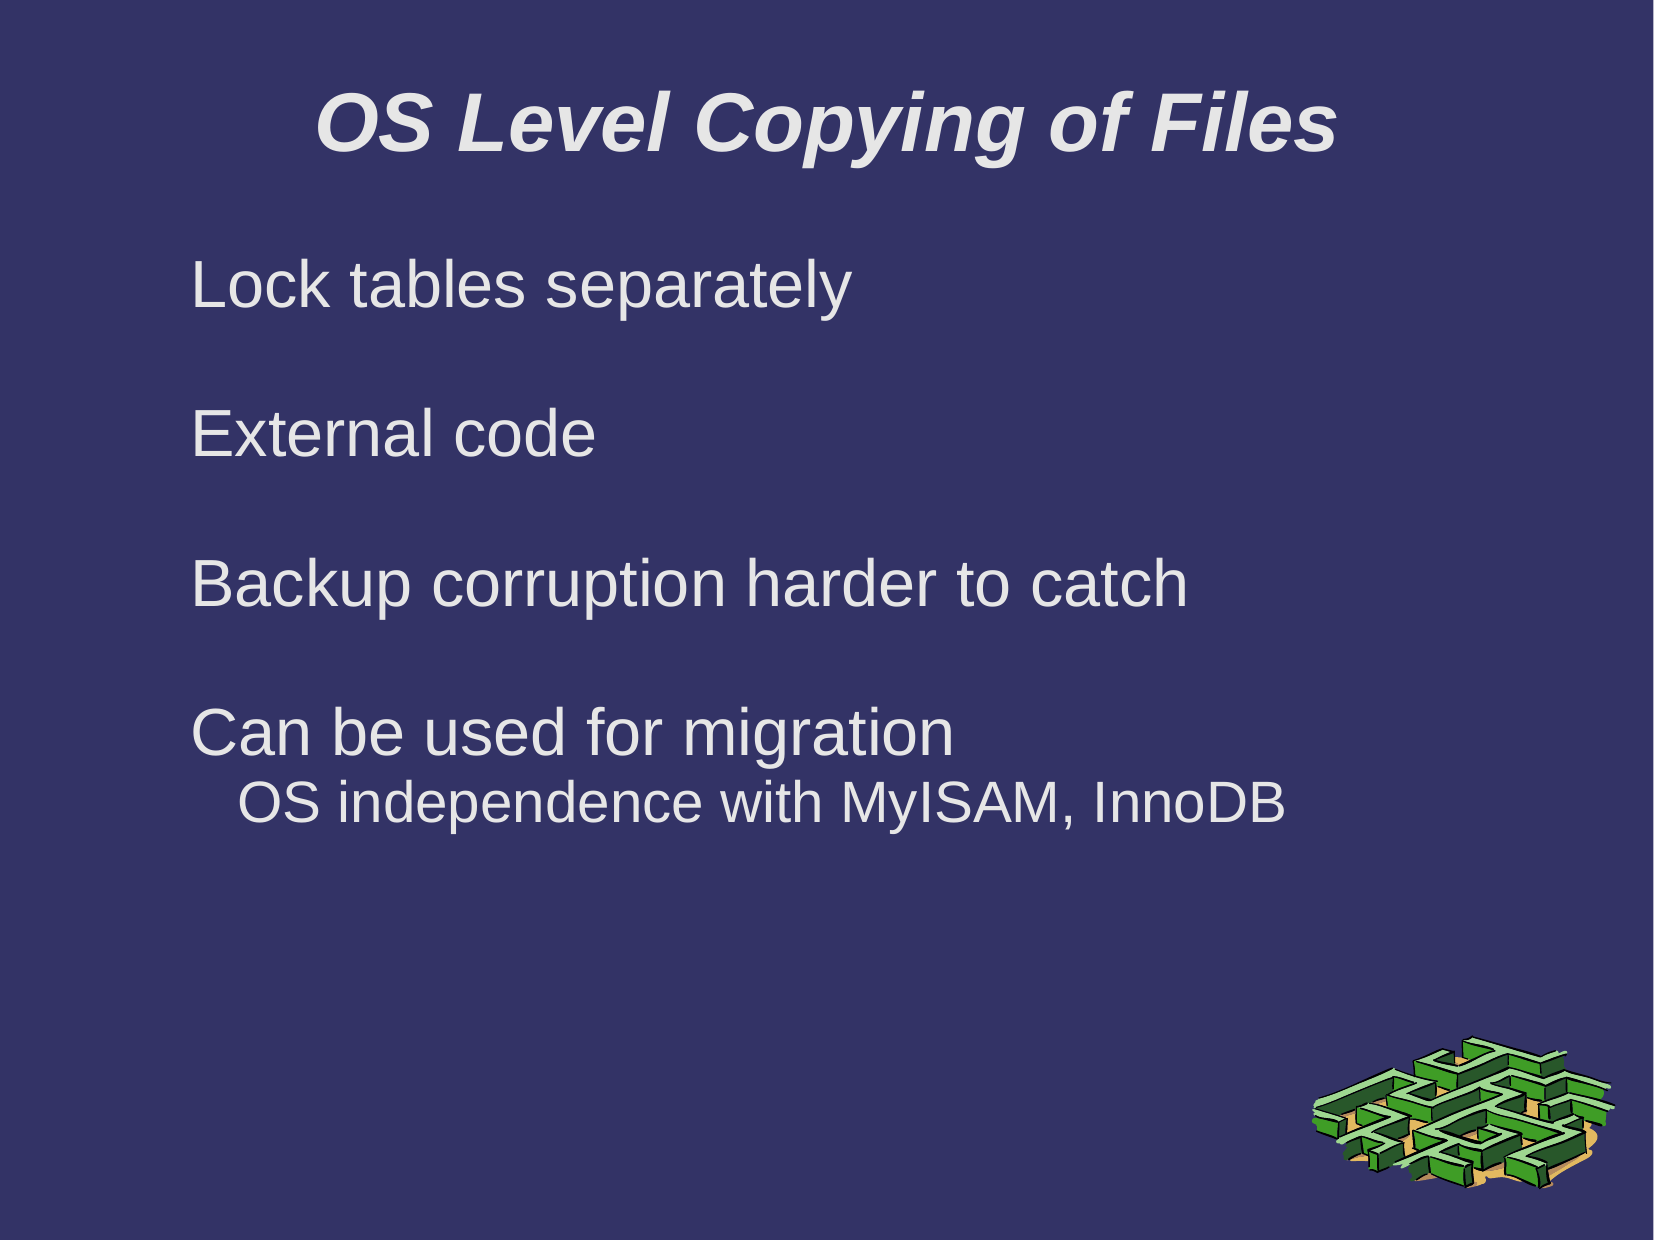

# OS Level Copying of Files
Lock tables separately
External code
Backup corruption harder to catch
Can be used for migration
OS independence with MyISAM, InnoDB